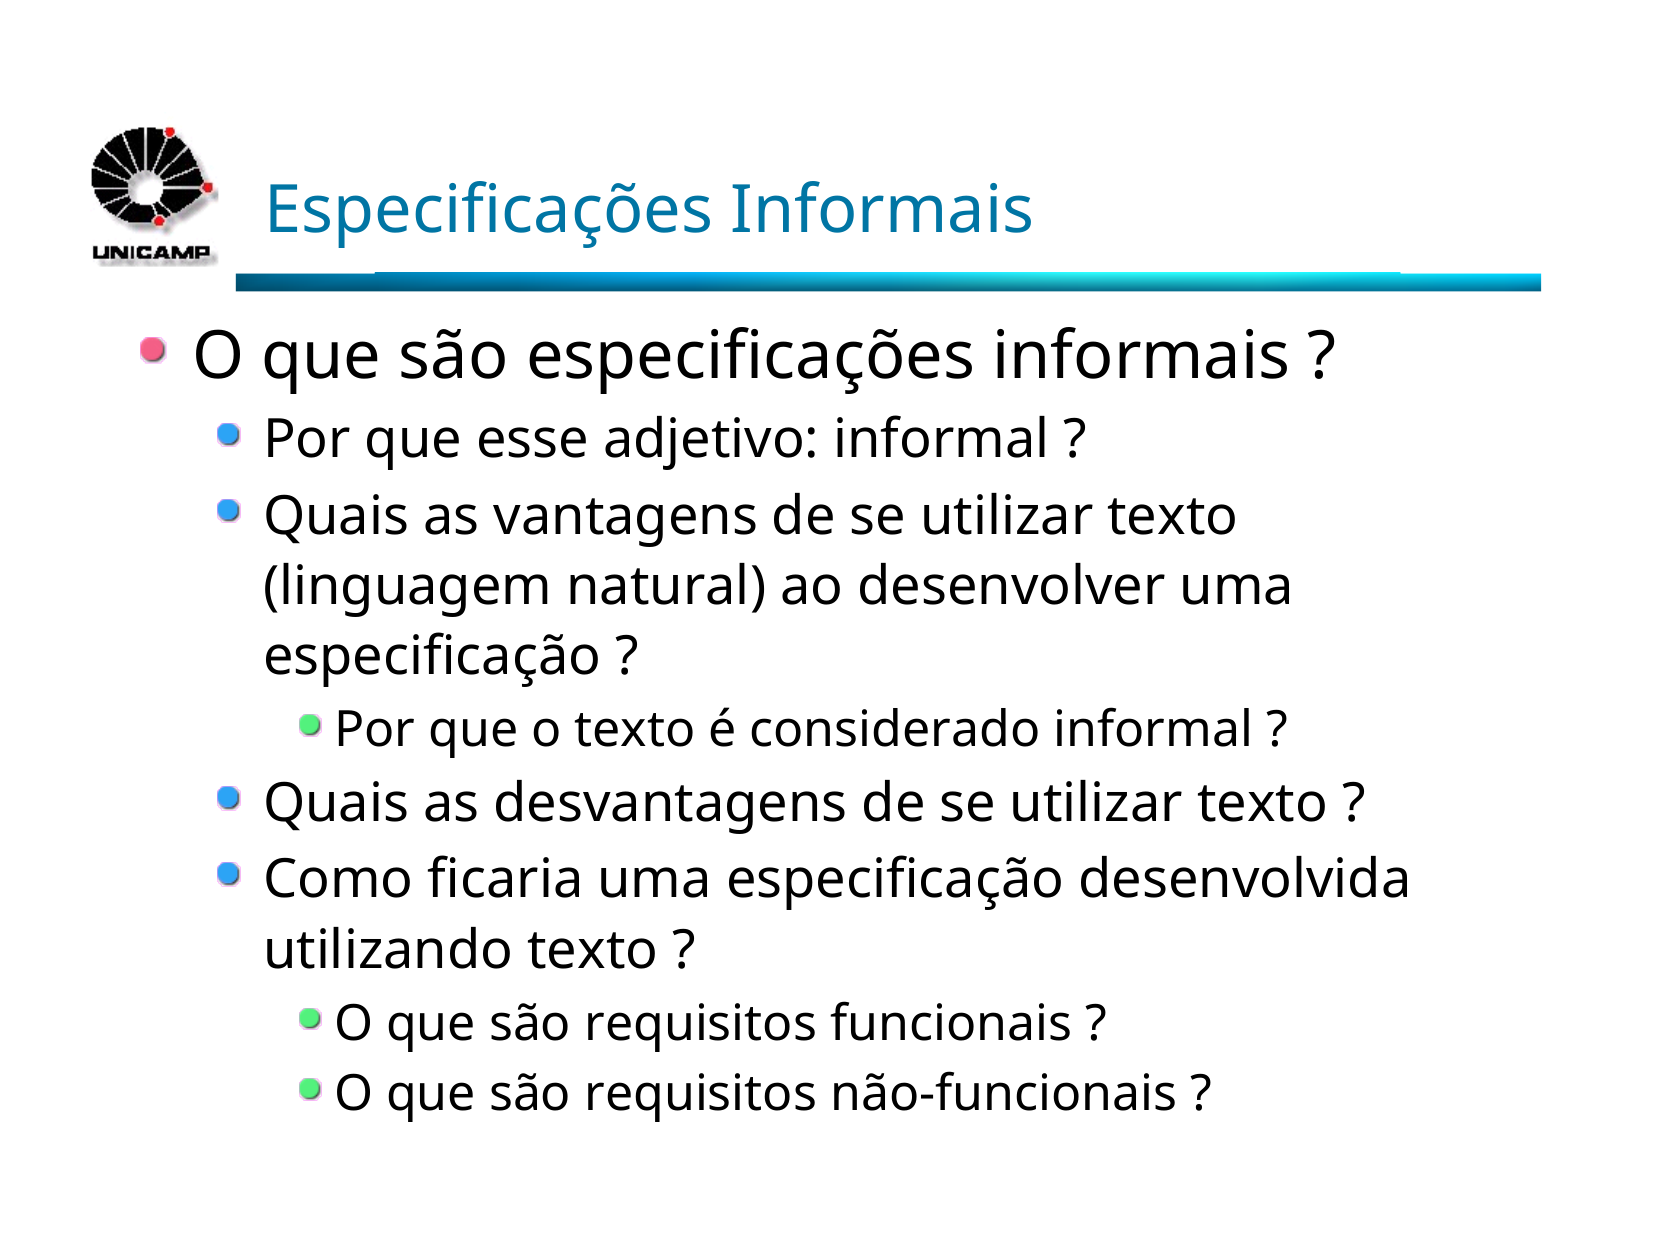

# Especificações Informais
O que são especificações informais ?
Por que esse adjetivo: informal ?
Quais as vantagens de se utilizar texto (linguagem natural) ao desenvolver uma especificação ?
Por que o texto é considerado informal ?
Quais as desvantagens de se utilizar texto ?
Como ficaria uma especificação desenvolvida utilizando texto ?
O que são requisitos funcionais ?
O que são requisitos não-funcionais ?